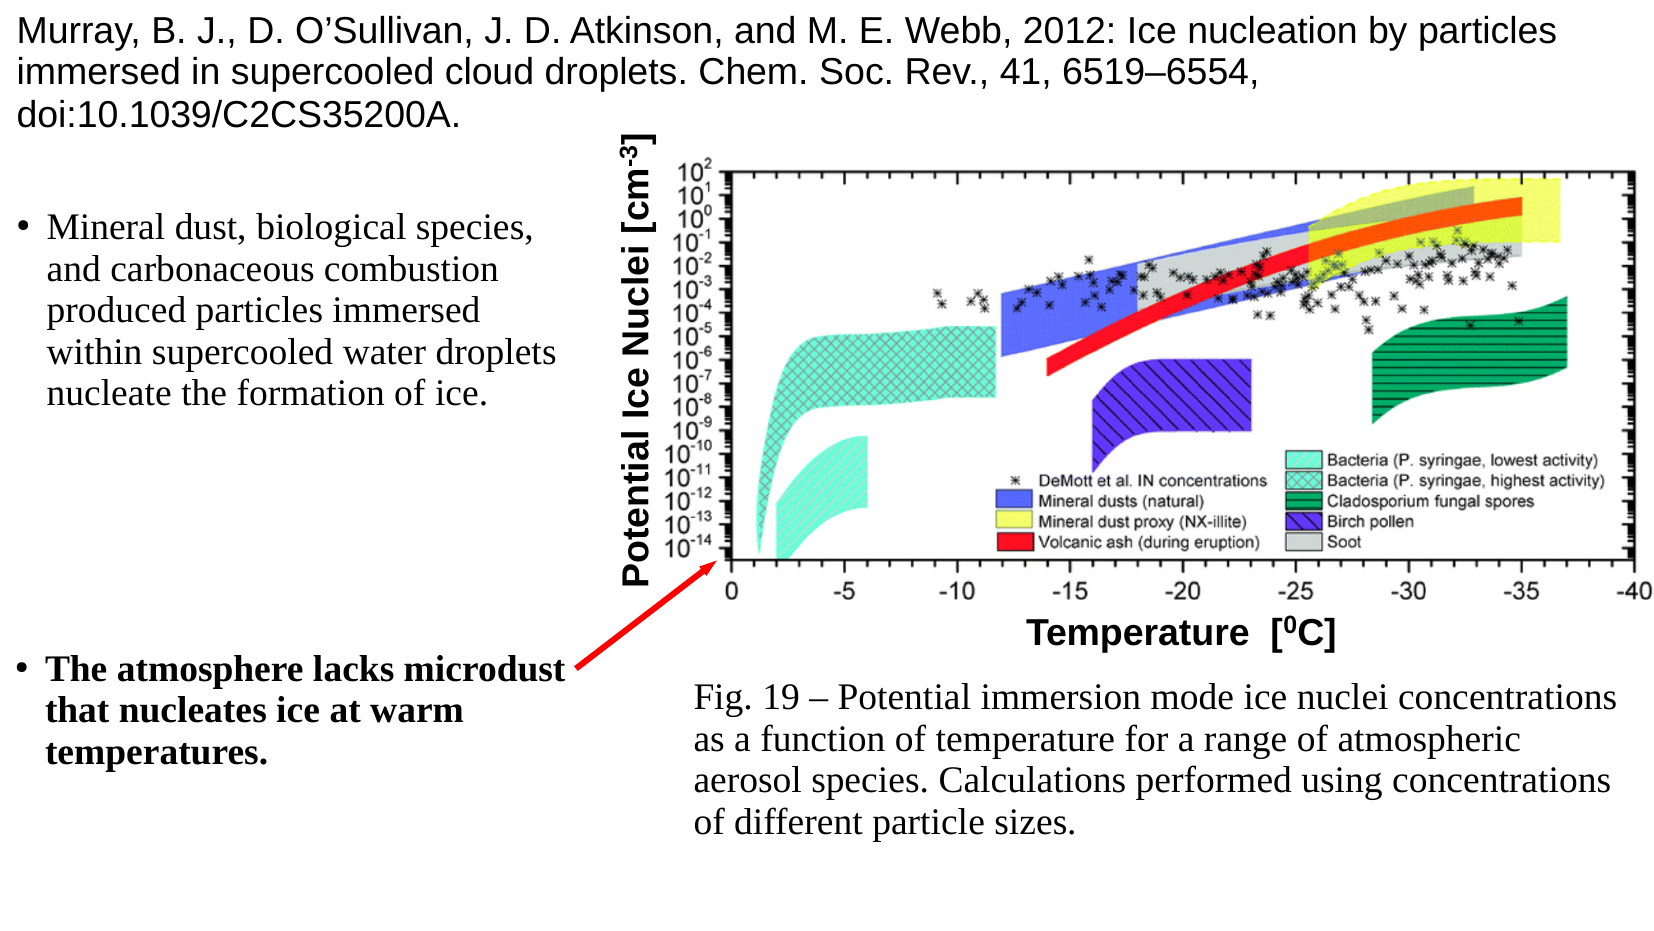

Murray, B. J., D. O’Sullivan, J. D. Atkinson, and M. E. Webb, 2012: Ice nucleation by particles immersed in supercooled cloud droplets. Chem. Soc. Rev., 41, 6519–6554, doi:10.1039/C2CS35200A.
Mineral dust, biological species, and carbonaceous combustion produced particles immersed within supercooled water droplets nucleate the formation of ice.
Potential Ice Nuclei [cm-3]
Temperature [0C]
The atmosphere lacks microdust that nucleates ice at warm temperatures.
Fig. 19 – Potential immersion mode ice nuclei concentrations as a function of temperature for a range of atmospheric aerosol species. Calculations performed using concentrations of different particle sizes.